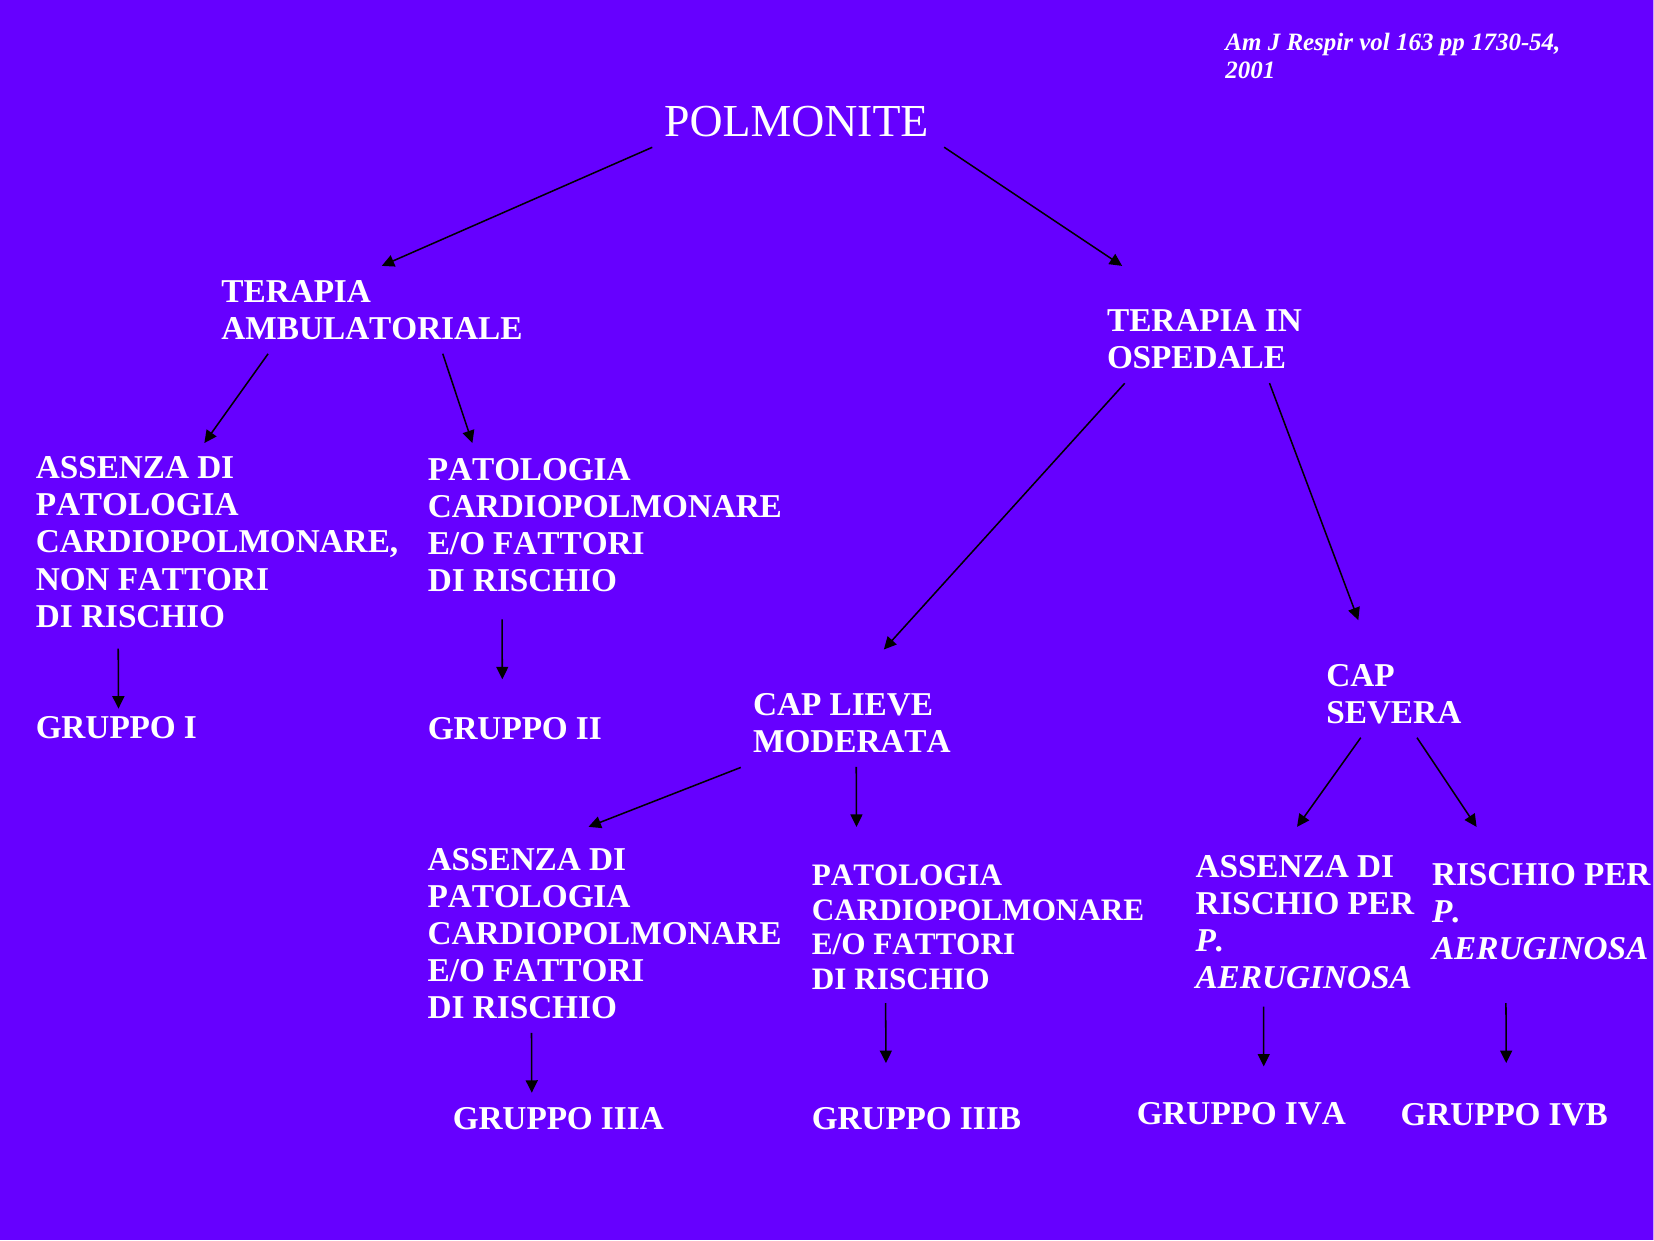

Am J Respir vol 163 pp 1730-54, 2001
POLMONITE
TERAPIA
AMBULATORIALE
TERAPIA IN
OSPEDALE
ASSENZA DI
PATOLOGIA
CARDIOPOLMONARE,
NON FATTORI
DI RISCHIO
GRUPPO I
PATOLOGIA
CARDIOPOLMONARE
E/O FATTORI
DI RISCHIO
GRUPPO II
CAP
SEVERA
CAP LIEVE
MODERATA
ASSENZA DI
PATOLOGIA
CARDIOPOLMONARE
E/O FATTORI
DI RISCHIO
ASSENZA DI
RISCHIO PER
P.
AERUGINOSA
RISCHIO PER
P.
AERUGINOSA
PATOLOGIA
CARDIOPOLMONARE
E/O FATTORI
DI RISCHIO
GRUPPO IVA
GRUPPO IVB
GRUPPO IIIA
GRUPPO IIIB